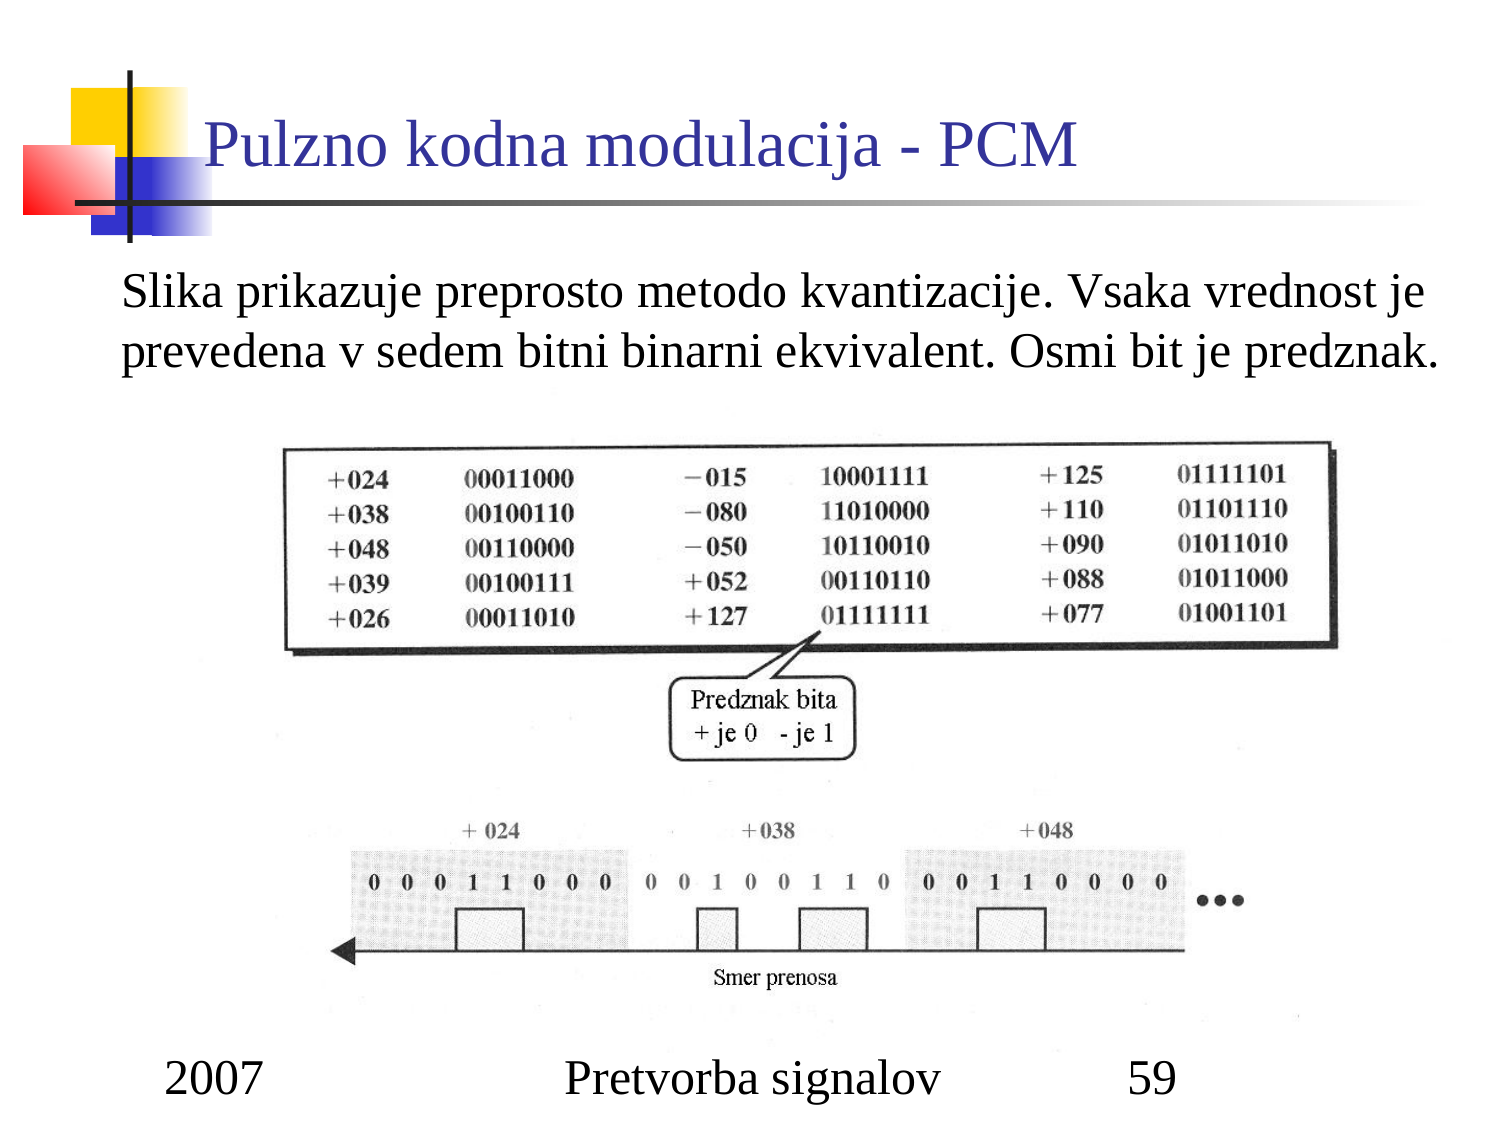

# Pulzno kodna modulacija - PCM
	Slika prikazuje preprosto metodo kvantizacije. Vsaka vrednost je prevedena v sedem bitni binarni ekvivalent. Osmi bit je predznak.
2007
Pretvorba signalov
59